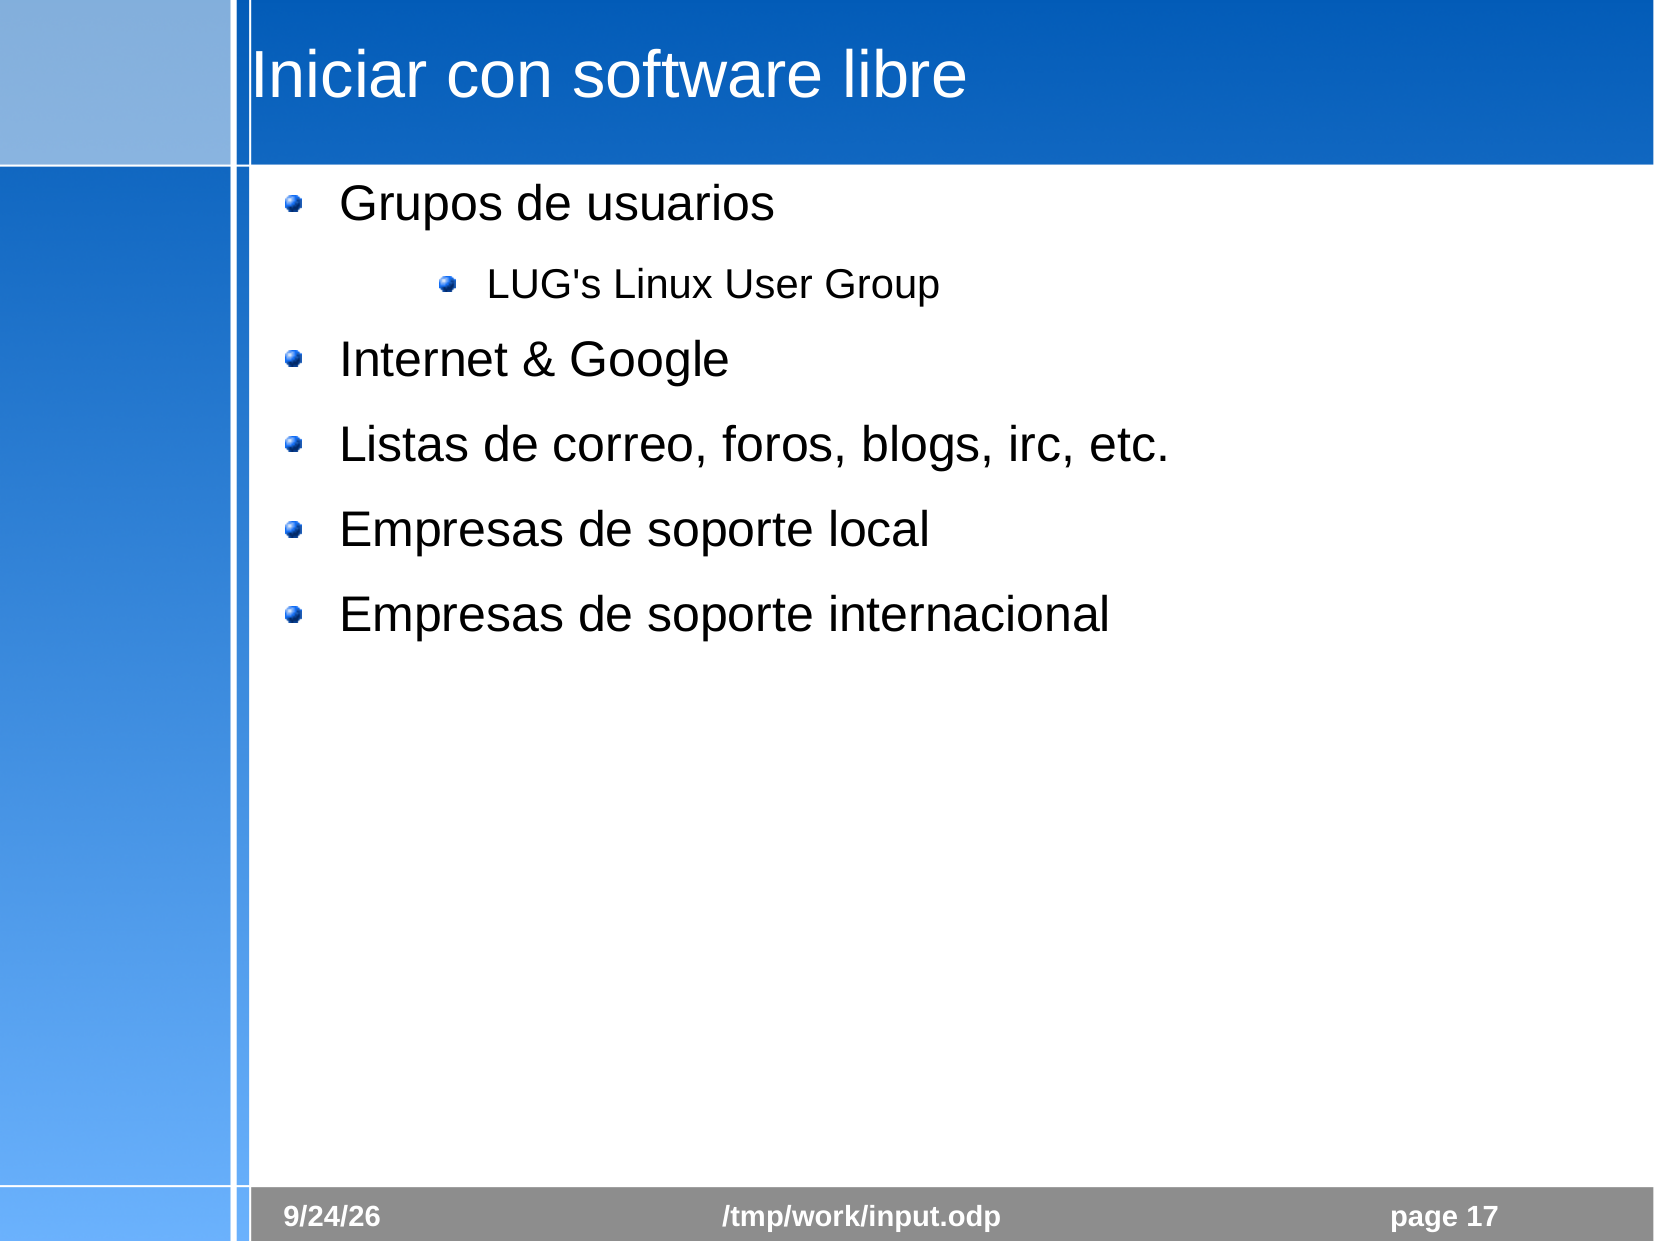

# Iniciar con software libre
Grupos de usuarios
LUG's Linux User Group
Internet & Google
Listas de correo, foros, blogs, irc, etc.
Empresas de soporte local
Empresas de soporte internacional